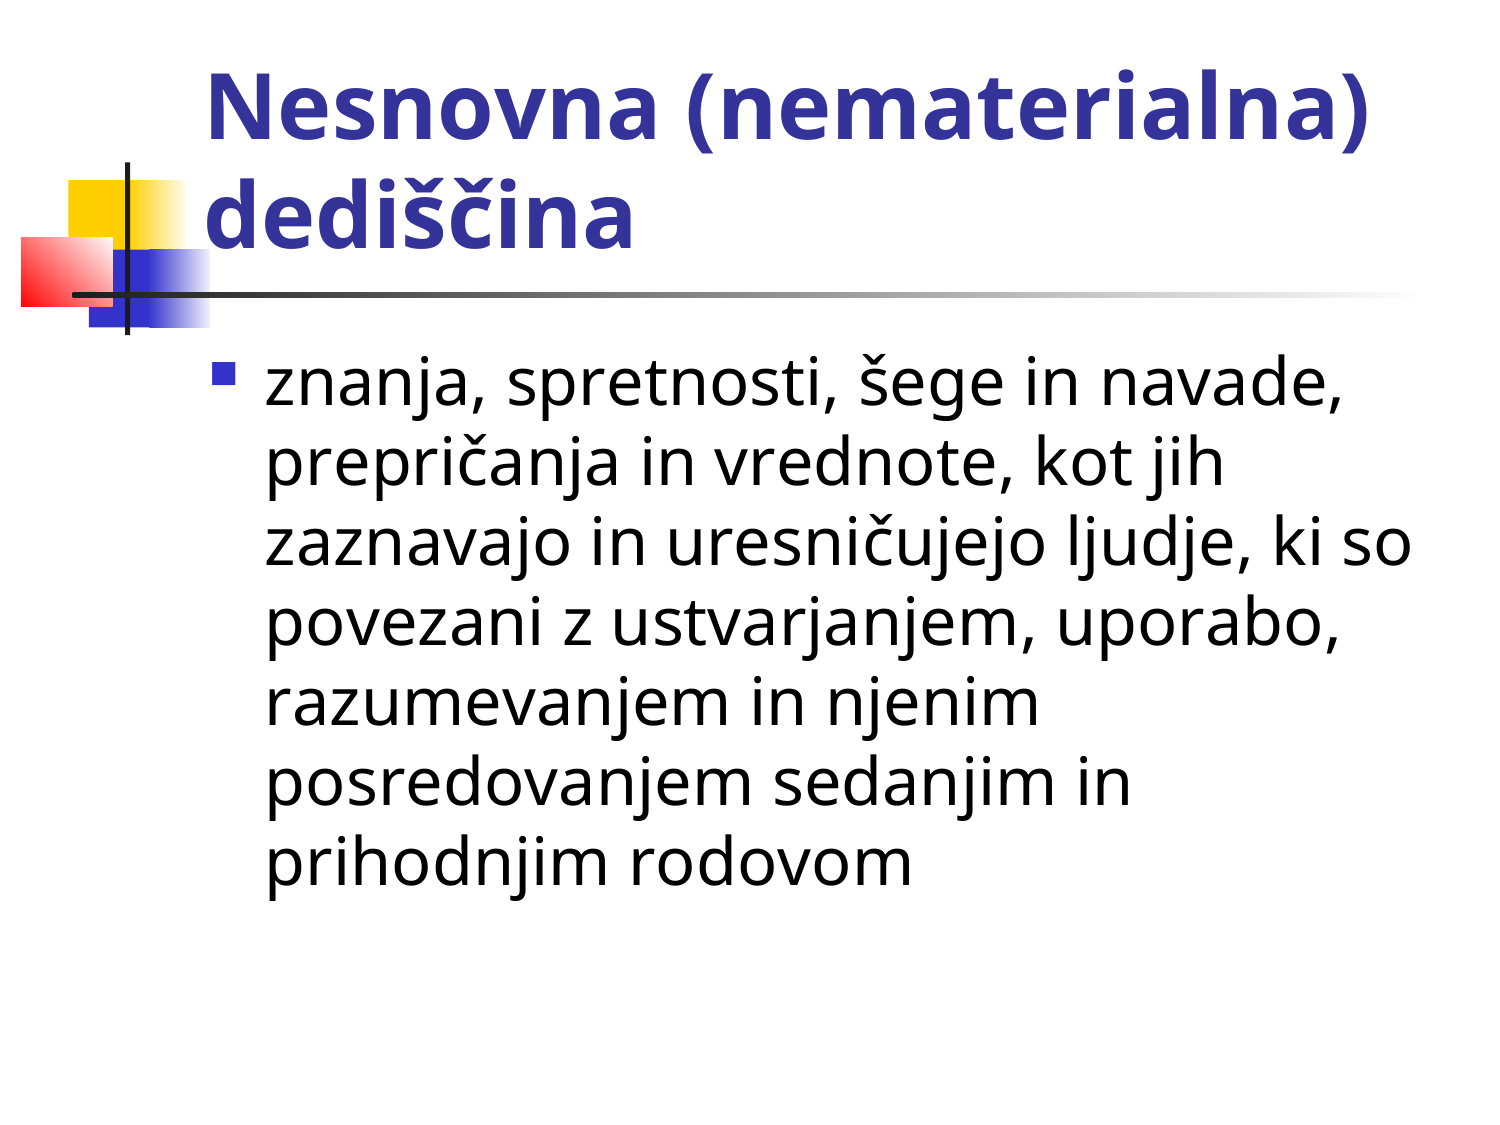

# Nesnovna (nematerialna) dediščina
znanja, spretnosti, šege in navade, prepričanja in vrednote, kot jih zaznavajo in uresničujejo ljudje, ki so povezani z ustvarjanjem, uporabo, razumevanjem in njenim posredovanjem sedanjim in prihodnjim rodovom